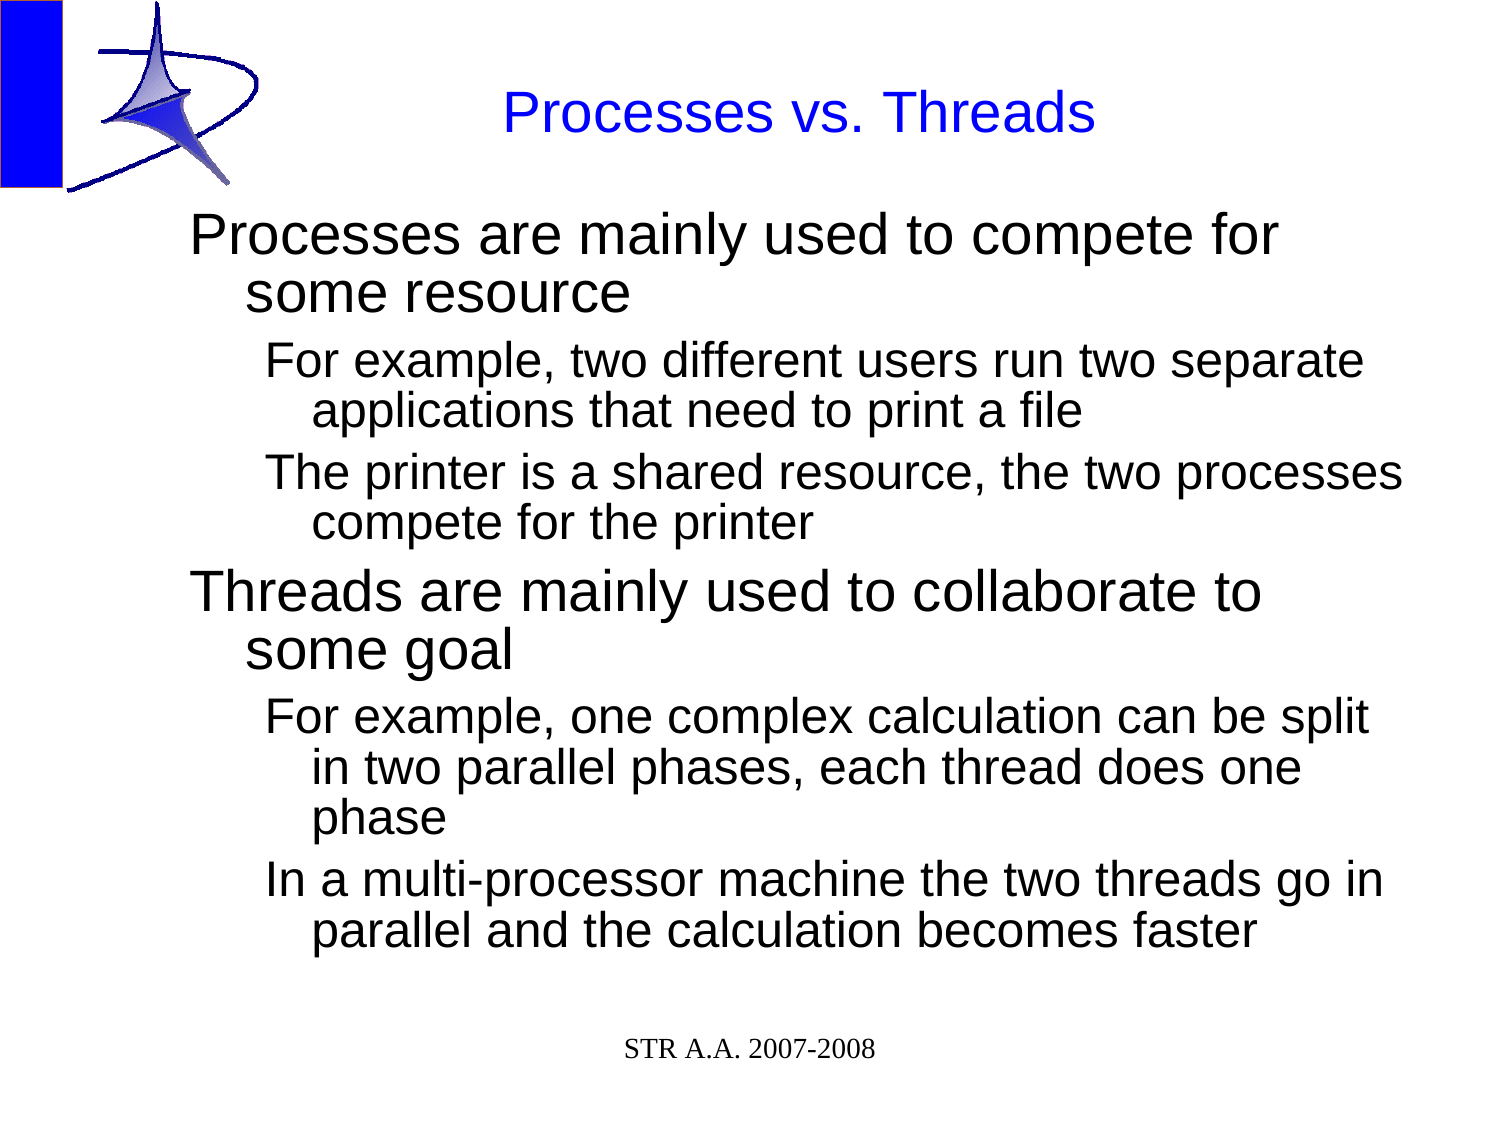

# Processes vs. Threads
Processes are mainly used to compete for some resource
For example, two different users run two separate applications that need to print a file
The printer is a shared resource, the two processes compete for the printer
Threads are mainly used to collaborate to some goal
For example, one complex calculation can be split in two parallel phases, each thread does one phase
In a multi-processor machine the two threads go in parallel and the calculation becomes faster
STR A.A. 2007-2008